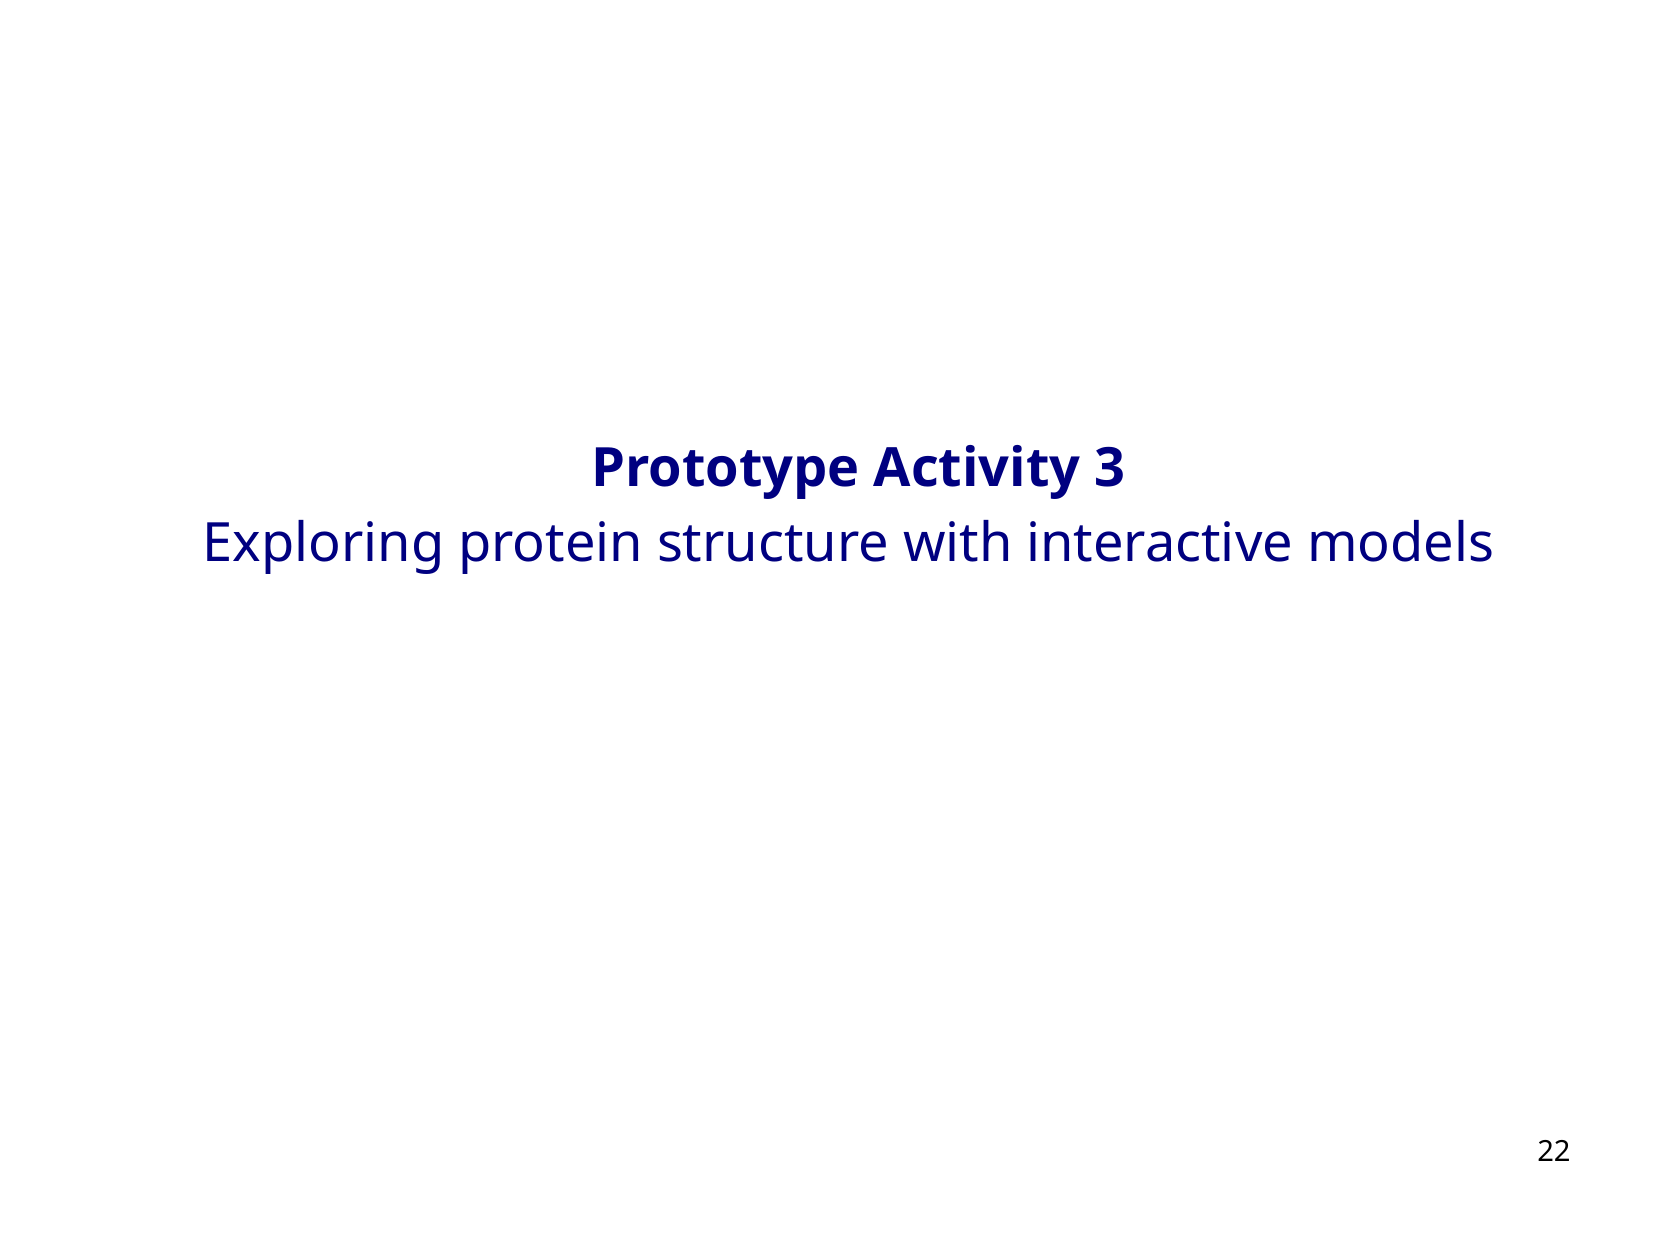

# Prototype Activity 3 Exploring protein structure with interactive models
22